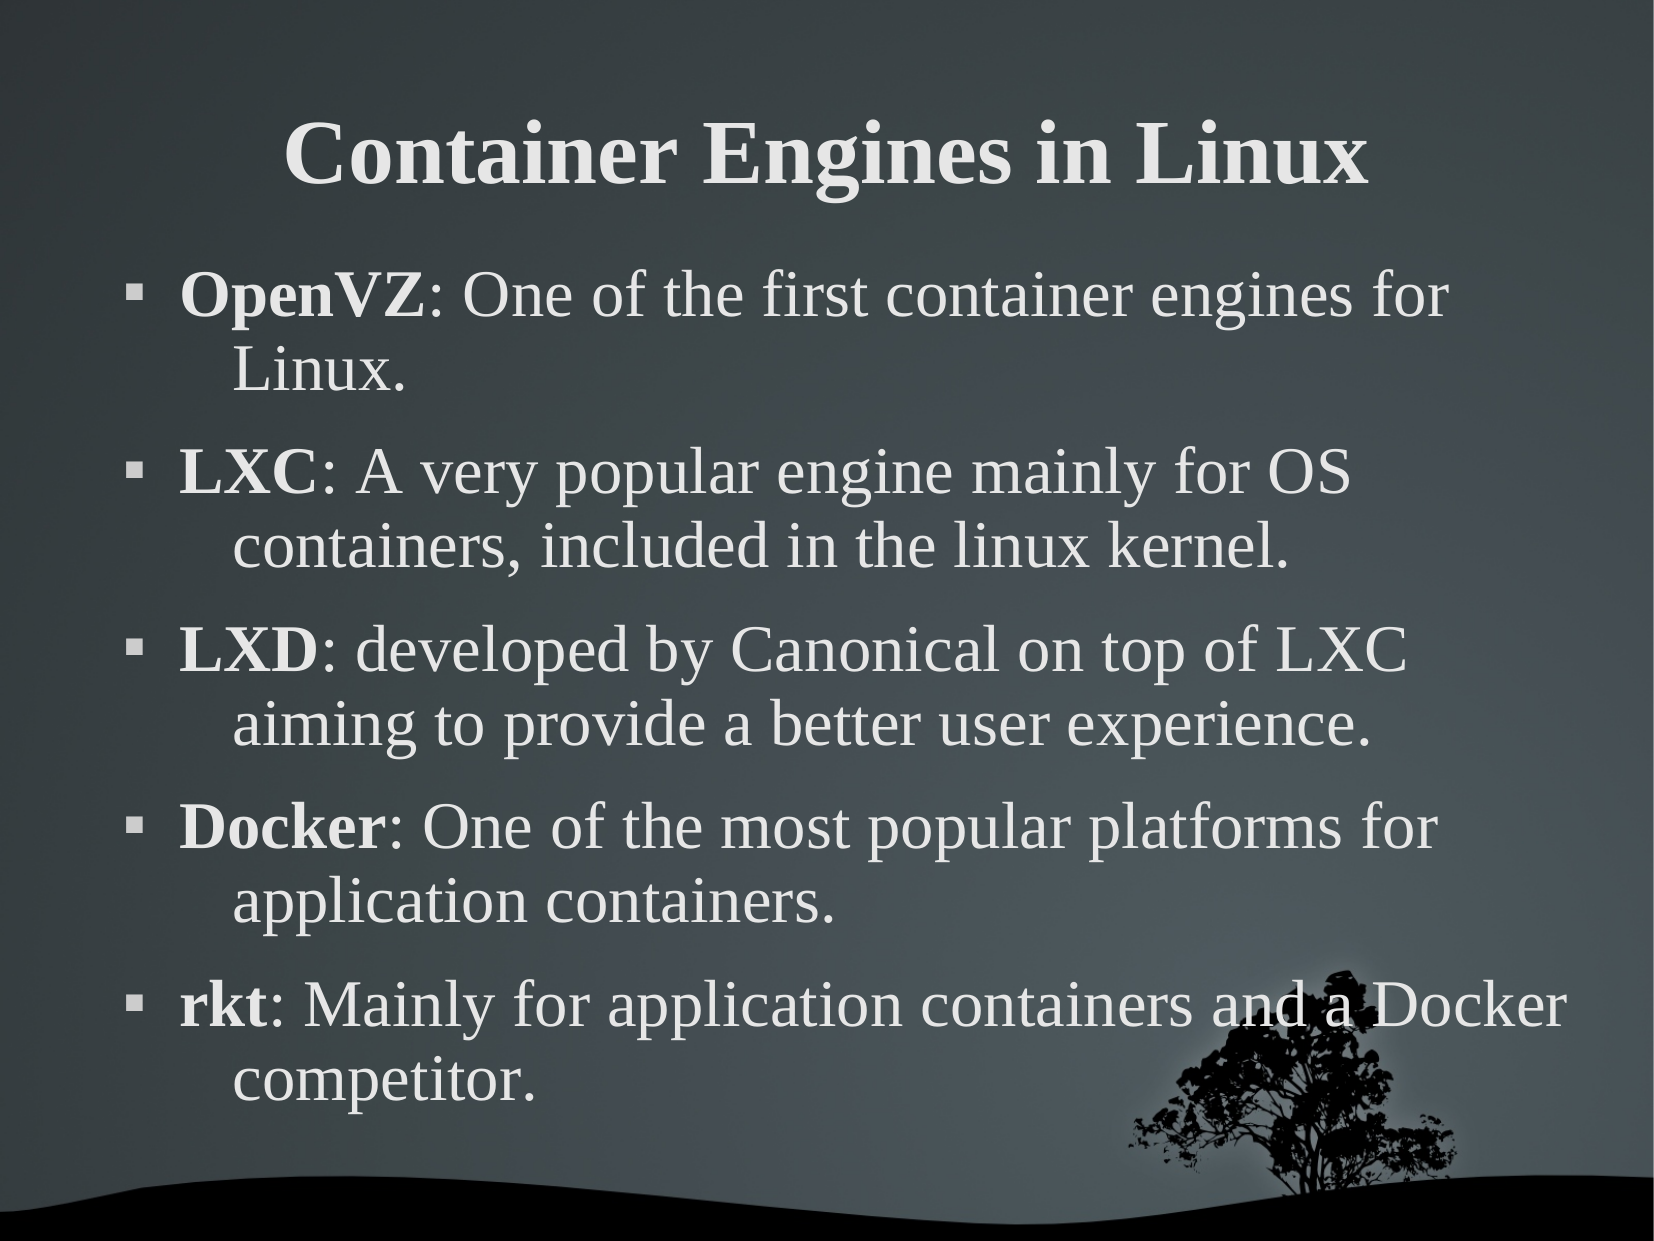

# Container Engines in Linux
OpenVZ: One of the first container engines for Linux.
LXC: A very popular engine mainly for OS containers, included in the linux kernel.
LXD: developed by Canonical on top of LXC aiming to provide a better user experience.
Docker: One of the most popular platforms for application containers.
rkt: Mainly for application containers and a Docker competitor.